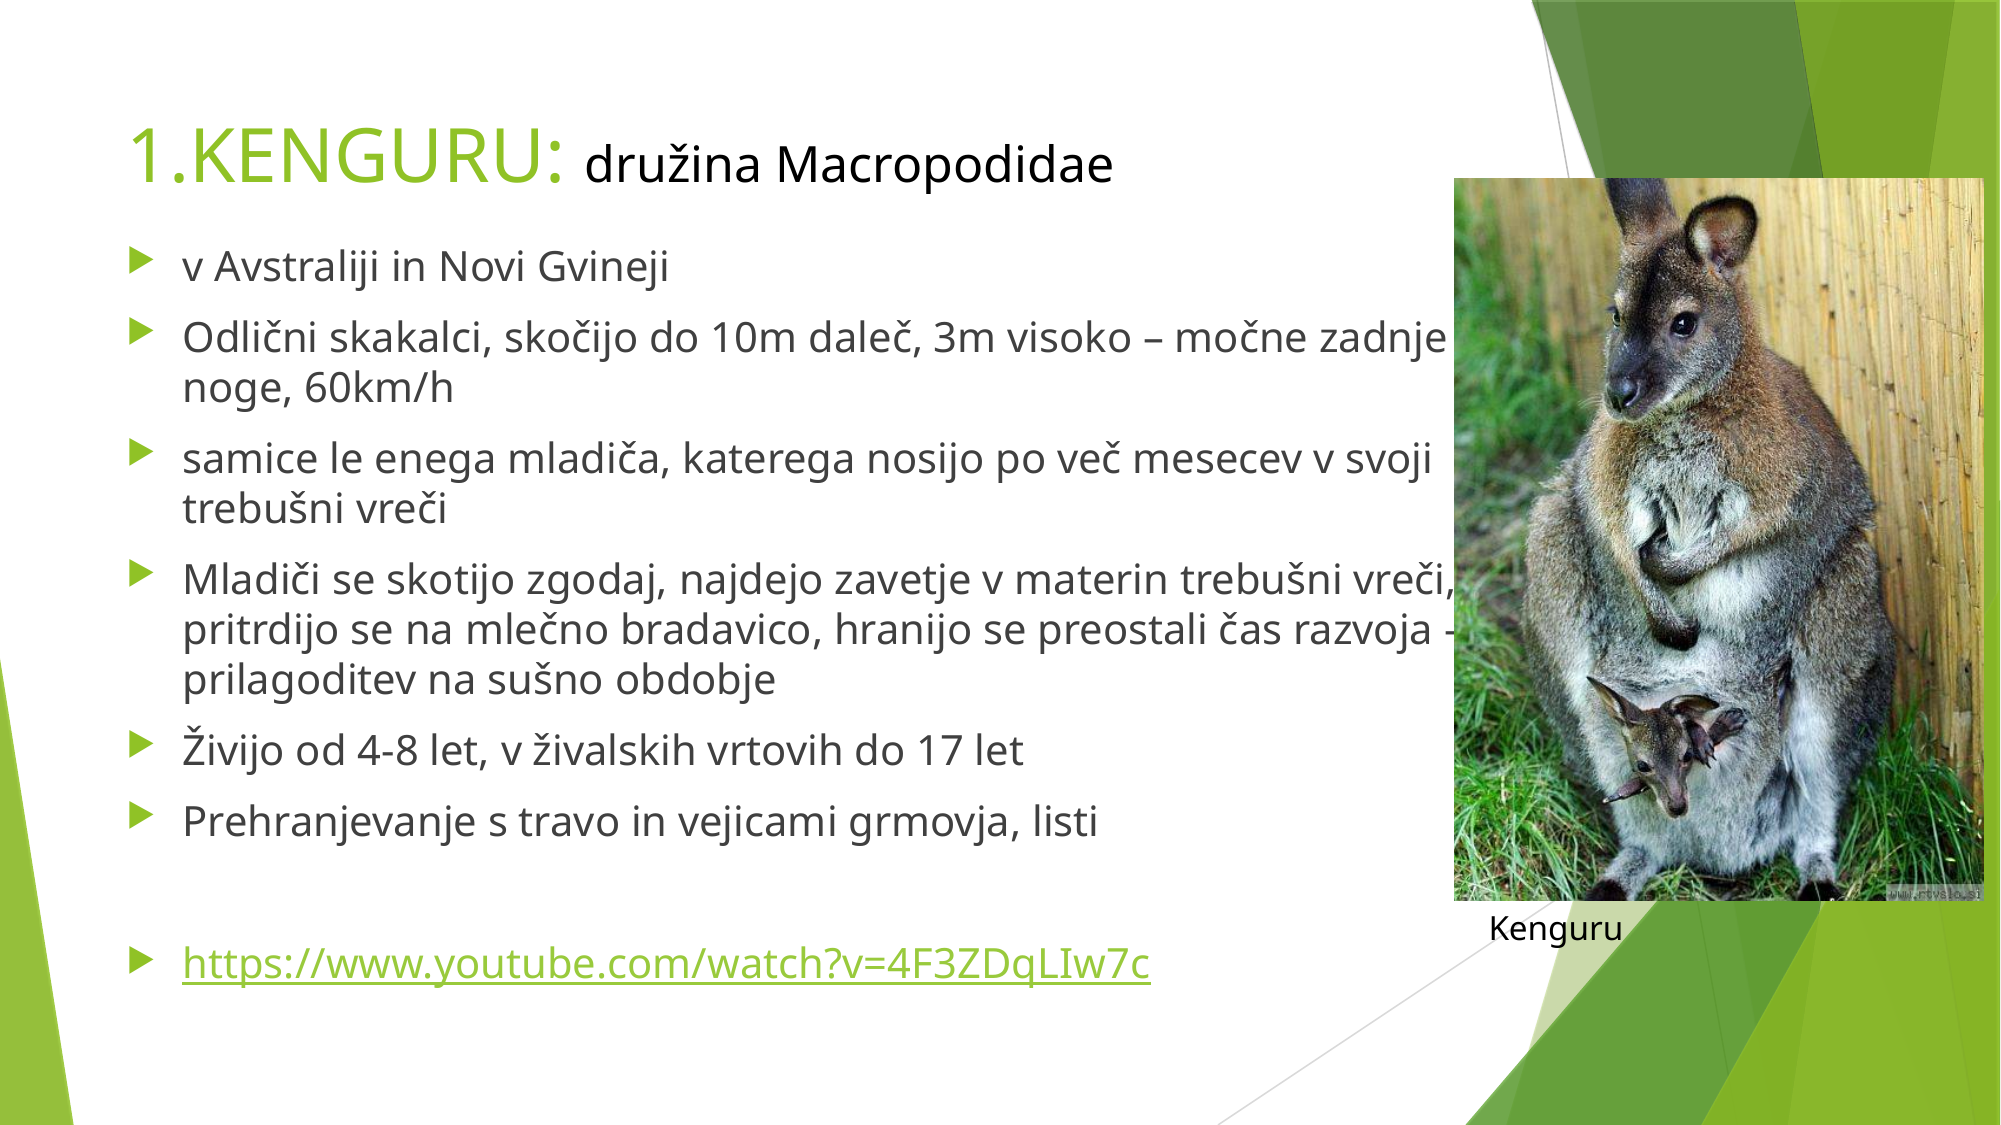

# 1.KENGURU: družina Macropodidae
v Avstraliji in Novi Gvineji
Odlični skakalci, skočijo do 10m daleč, 3m visoko – močne zadnje noge, 60km/h
samice le enega mladiča, katerega nosijo po več mesecev v svoji trebušni vreči
Mladiči se skotijo zgodaj, najdejo zavetje v materin trebušni vreči, pritrdijo se na mlečno bradavico, hranijo se preostali čas razvoja -> prilagoditev na sušno obdobje
Živijo od 4-8 let, v živalskih vrtovih do 17 let
Prehranjevanje s travo in vejicami grmovja, listi
https://www.youtube.com/watch?v=4F3ZDqLIw7c
Kenguru